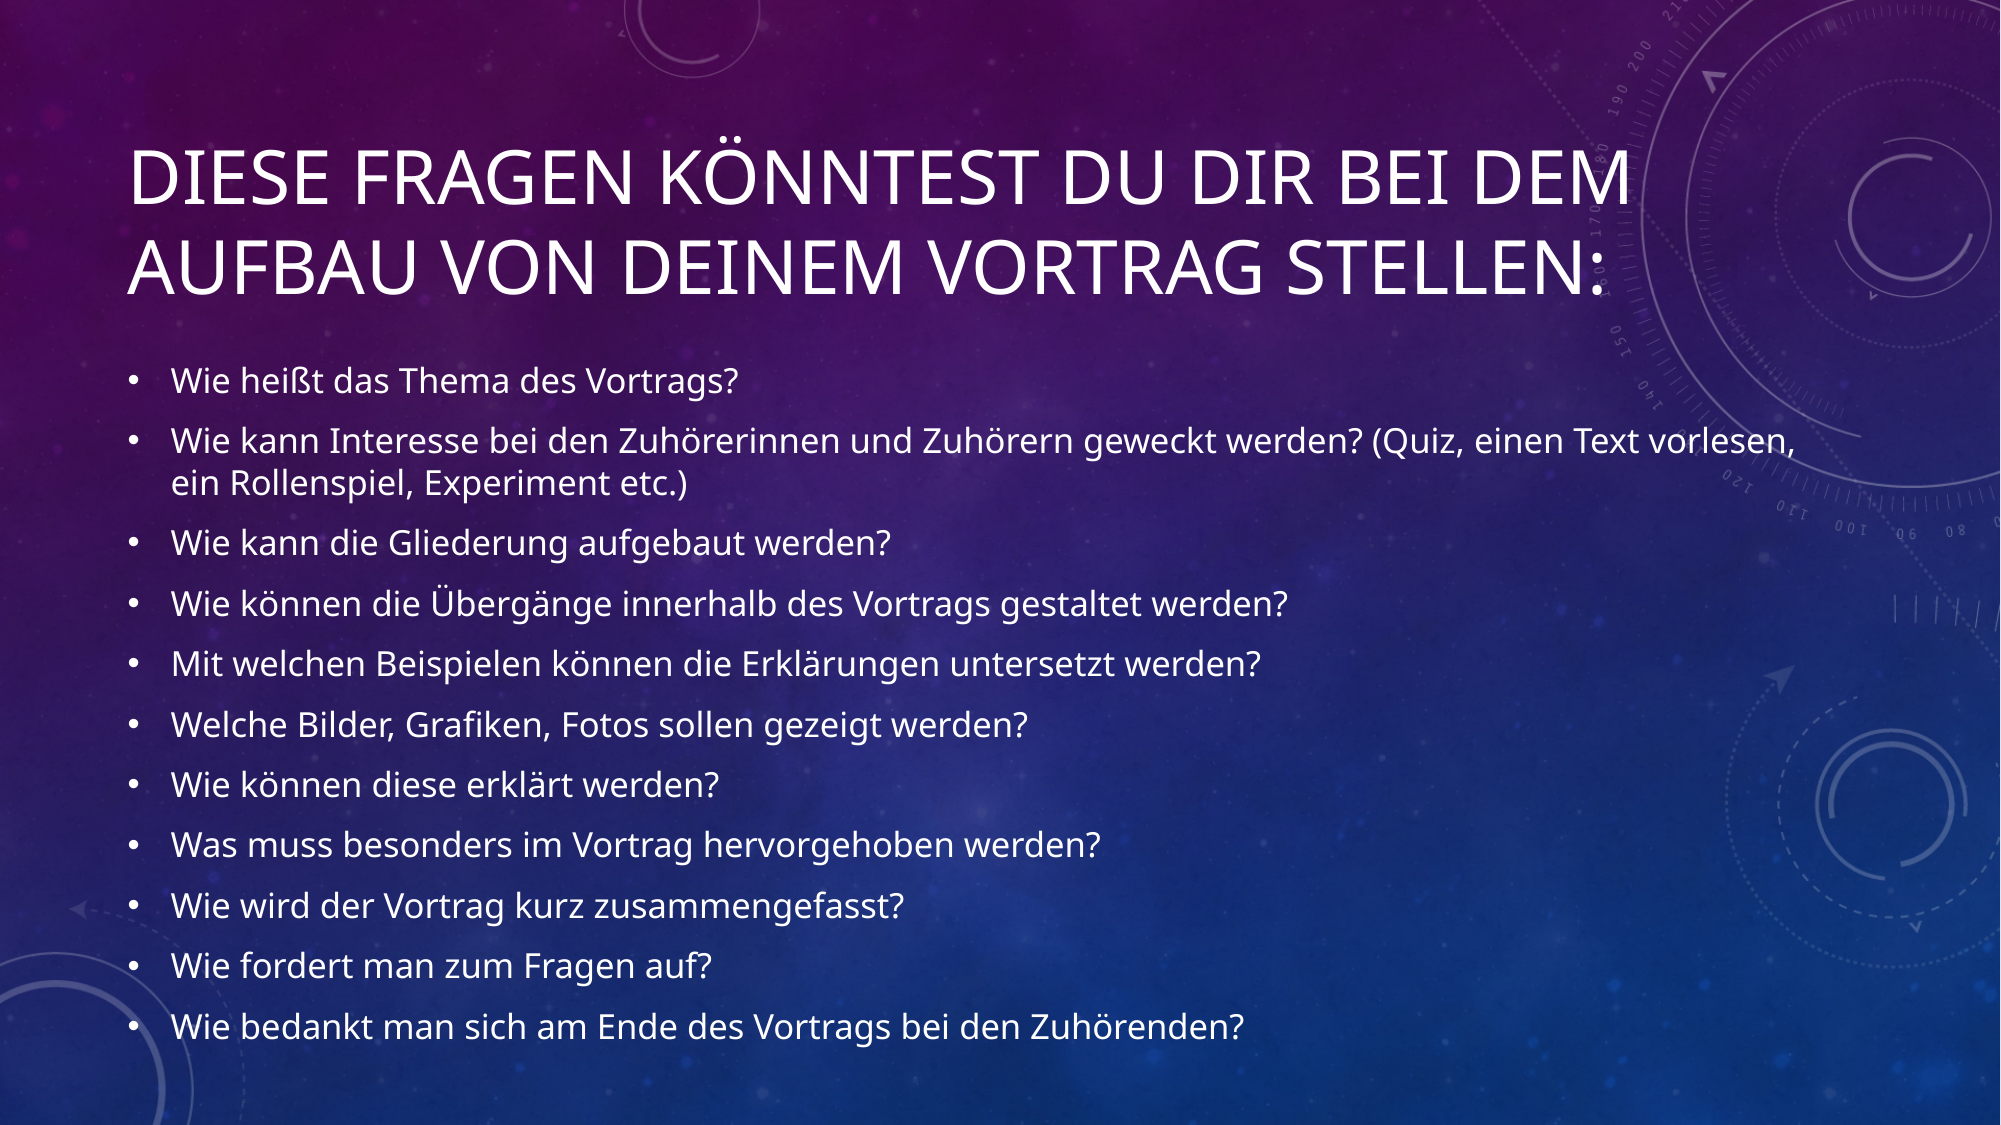

# Diese Fragen könntest du dir bei dem Aufbau von deinem Vortrag stellen:
Wie heißt das Thema des Vortrags?
Wie kann Interesse bei den Zuhörerinnen und Zuhörern geweckt werden? (Quiz, einen Text vorlesen, ein Rollenspiel, Experiment etc.)
Wie kann die Gliederung aufgebaut werden?
Wie können die Übergänge innerhalb des Vortrags gestaltet werden?
Mit welchen Beispielen können die Erklärungen untersetzt werden?
Welche Bilder, Grafiken, Fotos sollen gezeigt werden?
Wie können diese erklärt werden?
Was muss besonders im Vortrag hervorgehoben werden?
Wie wird der Vortrag kurz zusammengefasst?
Wie fordert man zum Fragen auf?
Wie bedankt man sich am Ende des Vortrags bei den Zuhörenden?